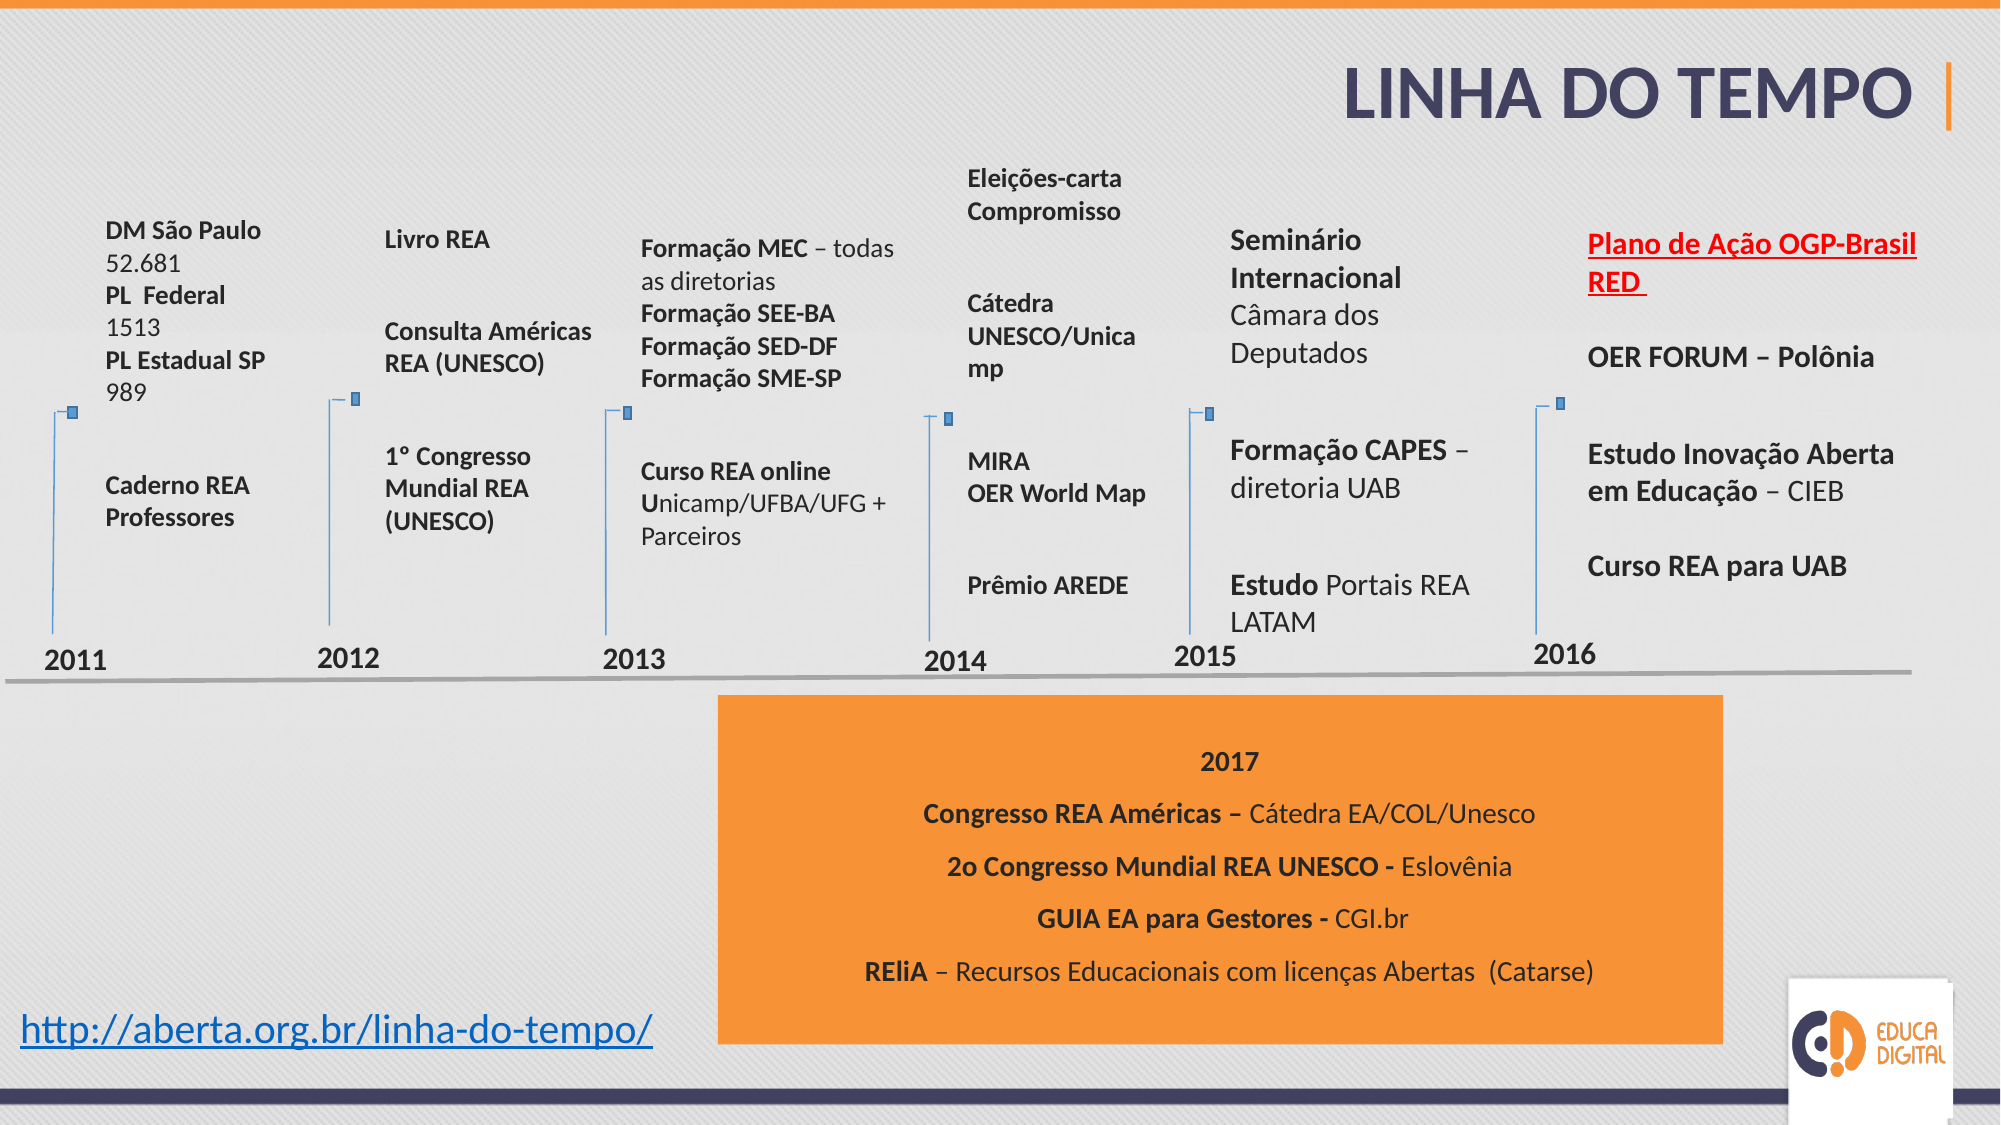

LINHA DO TEMPO |
Eleições-carta
Compromisso
Cátedra UNESCO/Unicamp
MIRA
OER World Map
Prêmio AREDE
DM São Paulo 52.681
PL Federal
1513
PL Estadual SP 989
Caderno REA
Professores
Seminário Internacional
Câmara dos Deputados
Formação CAPES – diretoria UAB
Estudo Portais REA LATAM
II
Livro REA
Consulta Américas REA (UNESCO)
1º Congresso Mundial REA (UNESCO)
Plano de Ação OGP-Brasil
RED
OER FORUM – Polônia
Estudo Inovação Aberta em Educação – CIEB
Curso REA para UAB
Formação MEC – todas as diretorias
Formação SEE-BA
Formação SED-DF
Formação SME-SP
Curso REA online Unicamp/UFBA/UFG + Parceiros
2016
2015
2012
2013
2011
2014
2017
Congresso REA Américas – Cátedra EA/COL/Unesco
2o Congresso Mundial REA UNESCO - Eslovênia
GUIA EA para Gestores - CGI.br
REliA – Recursos Educacionais com licenças Abertas (Catarse)
http://aberta.org.br/linha-do-tempo/